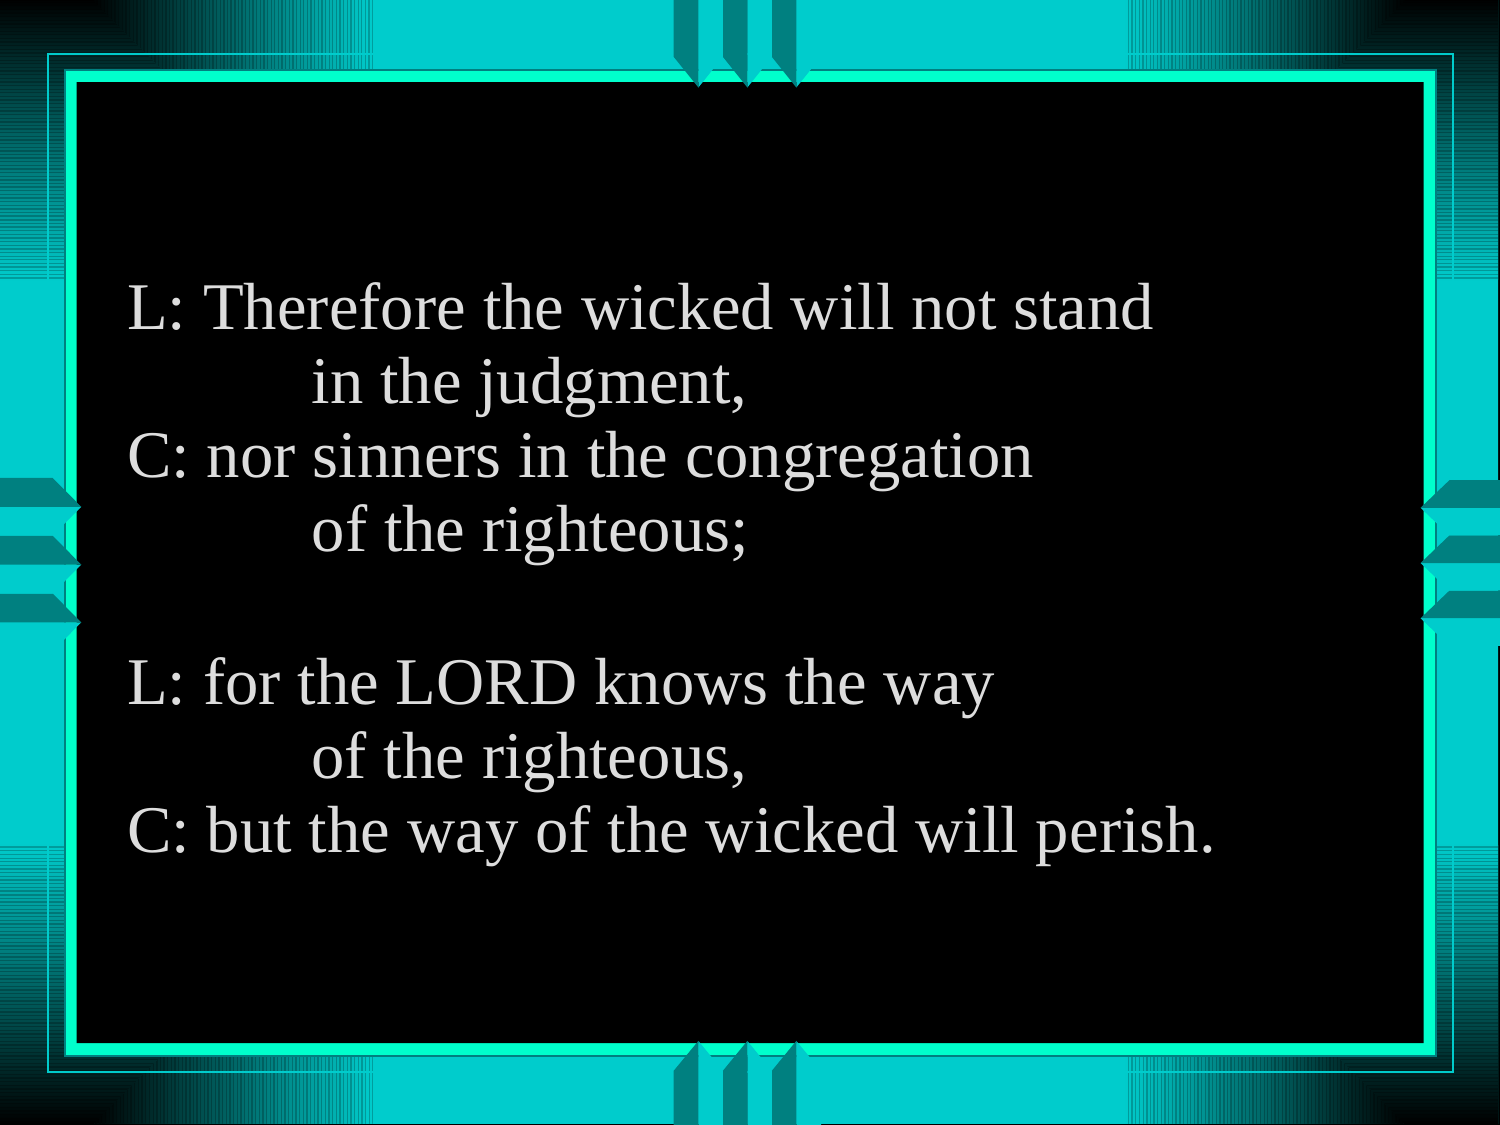

L: Therefore the wicked will not stand
 in the judgment,
C: nor sinners in the congregation
 of the righteous;
L: for the LORD knows the way
 of the righteous,
C: but the way of the wicked will perish.